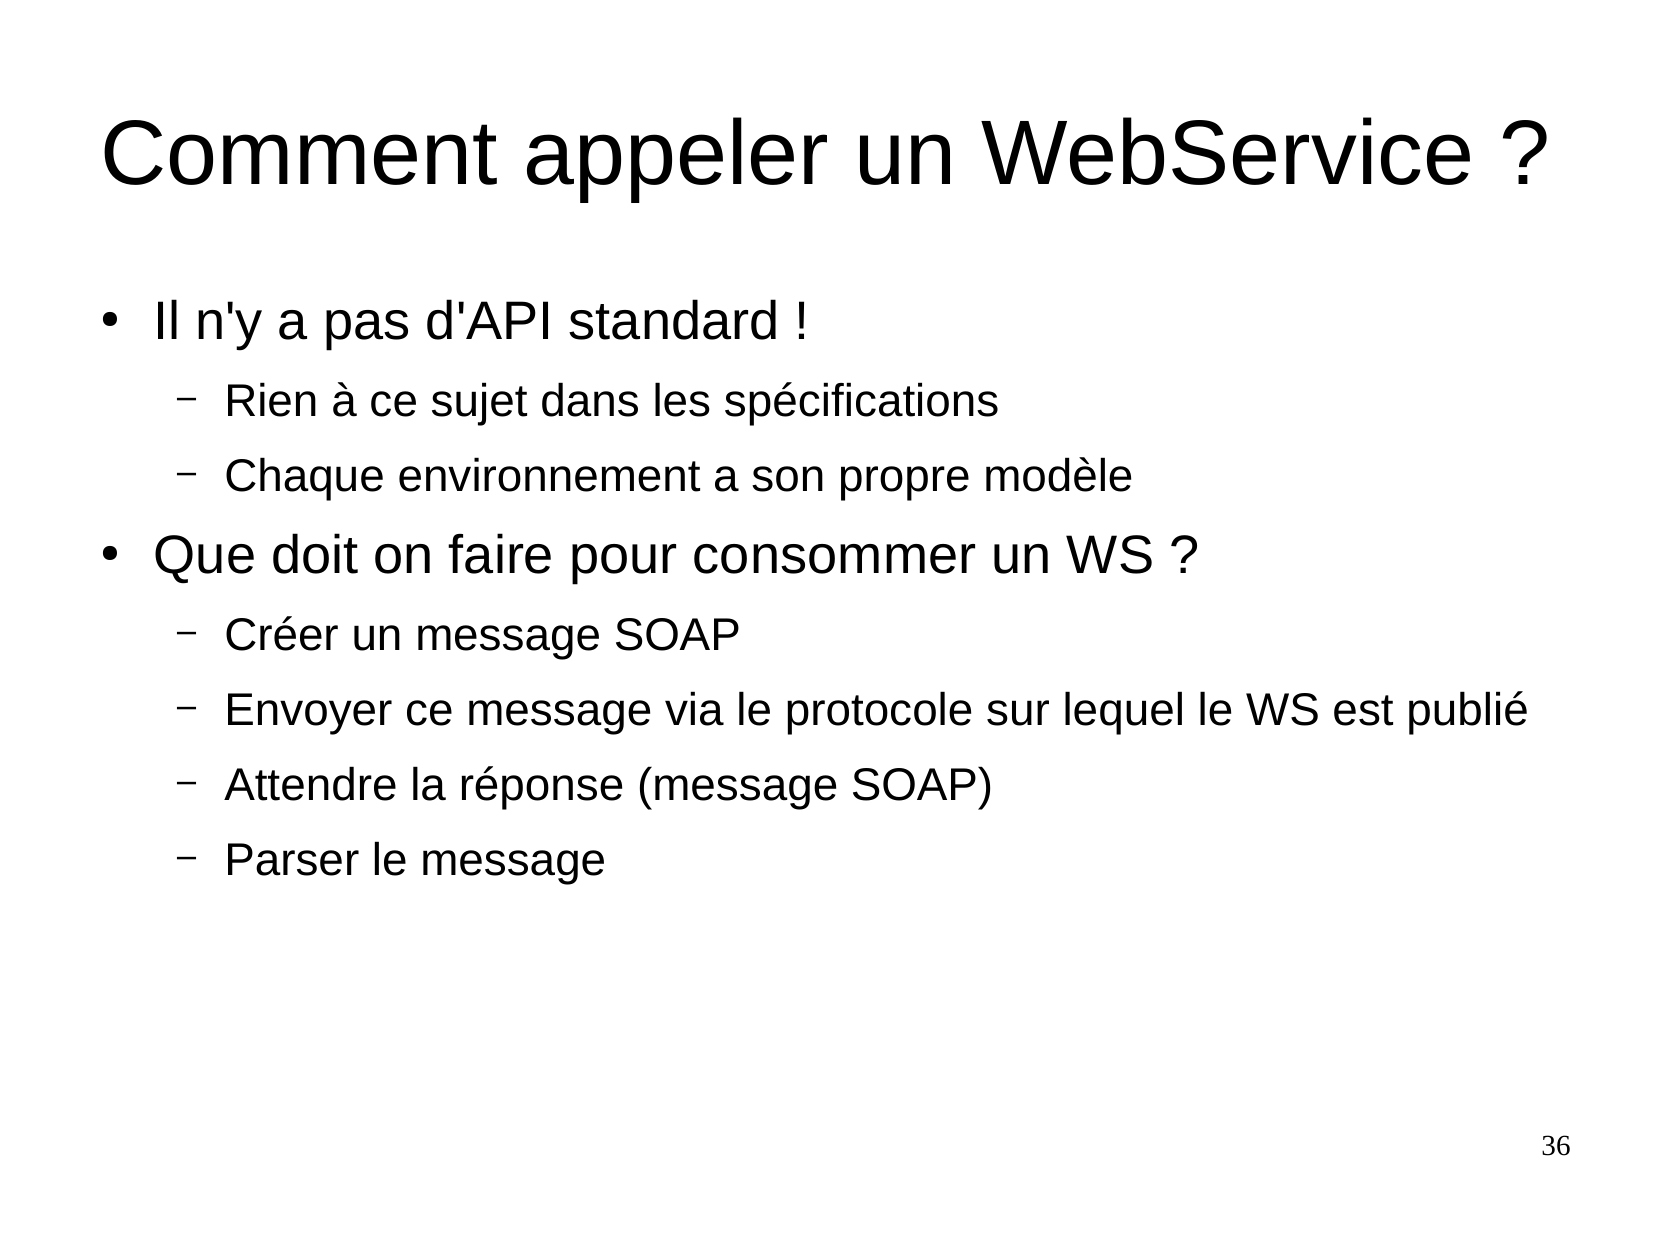

# Comment appeler un WebService ?
Il n'y a pas d'API standard !
Rien à ce sujet dans les spécifications
Chaque environnement a son propre modèle
Que doit on faire pour consommer un WS ?
Créer un message SOAP
Envoyer ce message via le protocole sur lequel le WS est publié
Attendre la réponse (message SOAP)
Parser le message
36